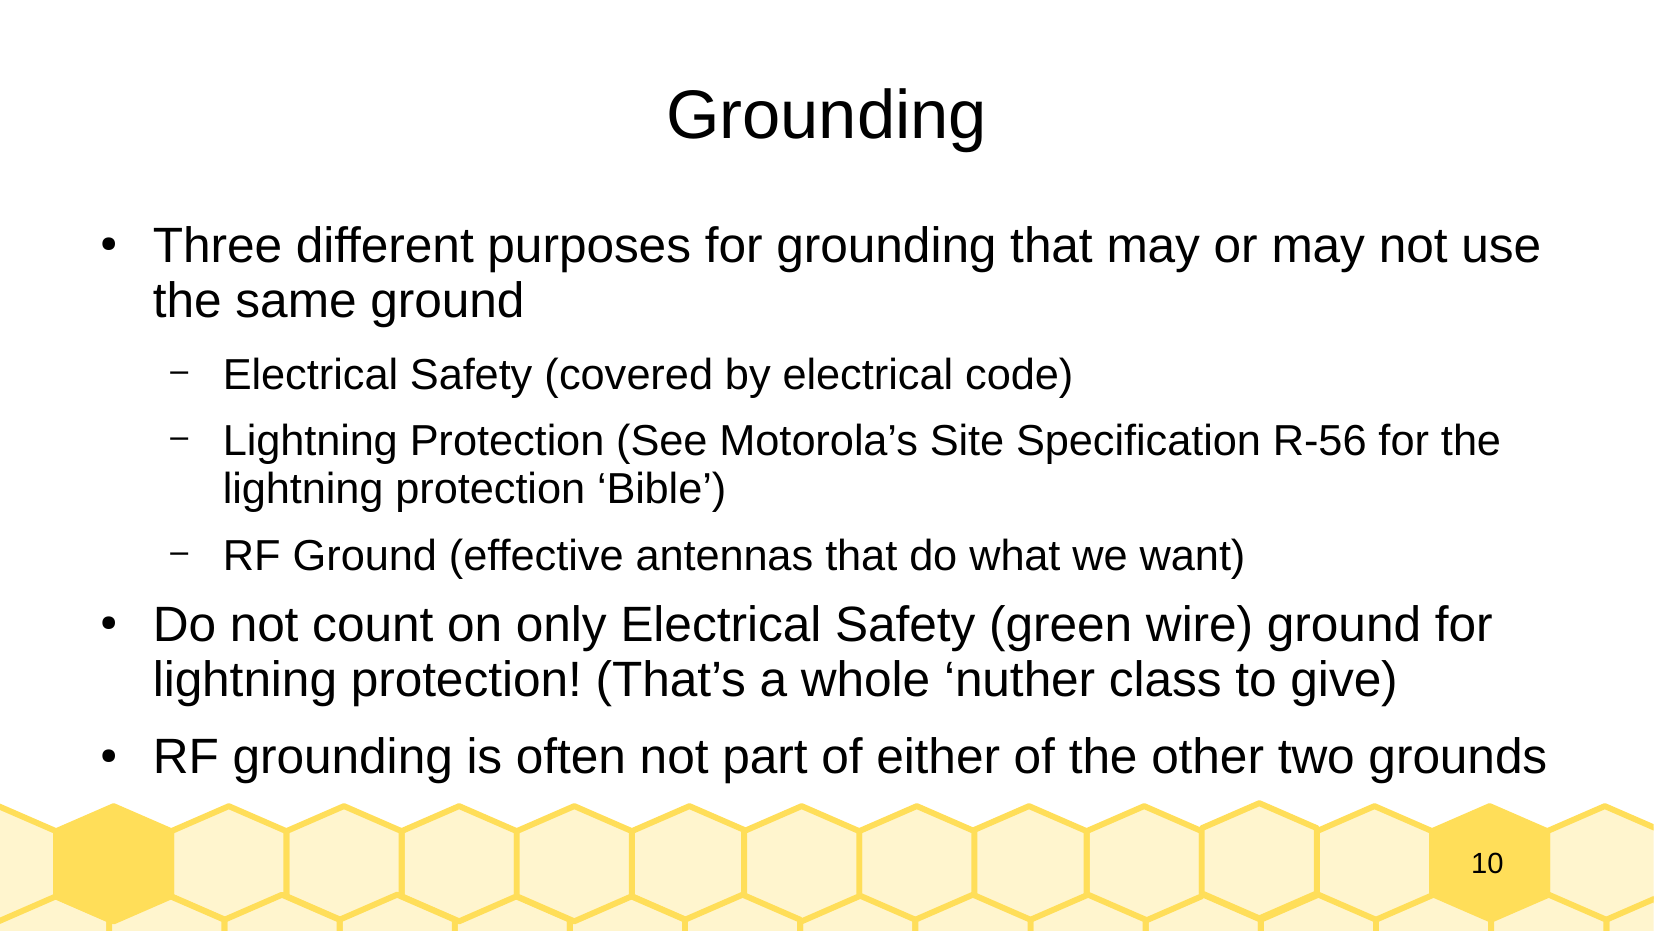

# Grounding
Three different purposes for grounding that may or may not use the same ground
Electrical Safety (covered by electrical code)
Lightning Protection (See Motorola’s Site Specification R-56 for the lightning protection ‘Bible’)
RF Ground (effective antennas that do what we want)
Do not count on only Electrical Safety (green wire) ground for lightning protection! (That’s a whole ‘nuther class to give)
RF grounding is often not part of either of the other two grounds